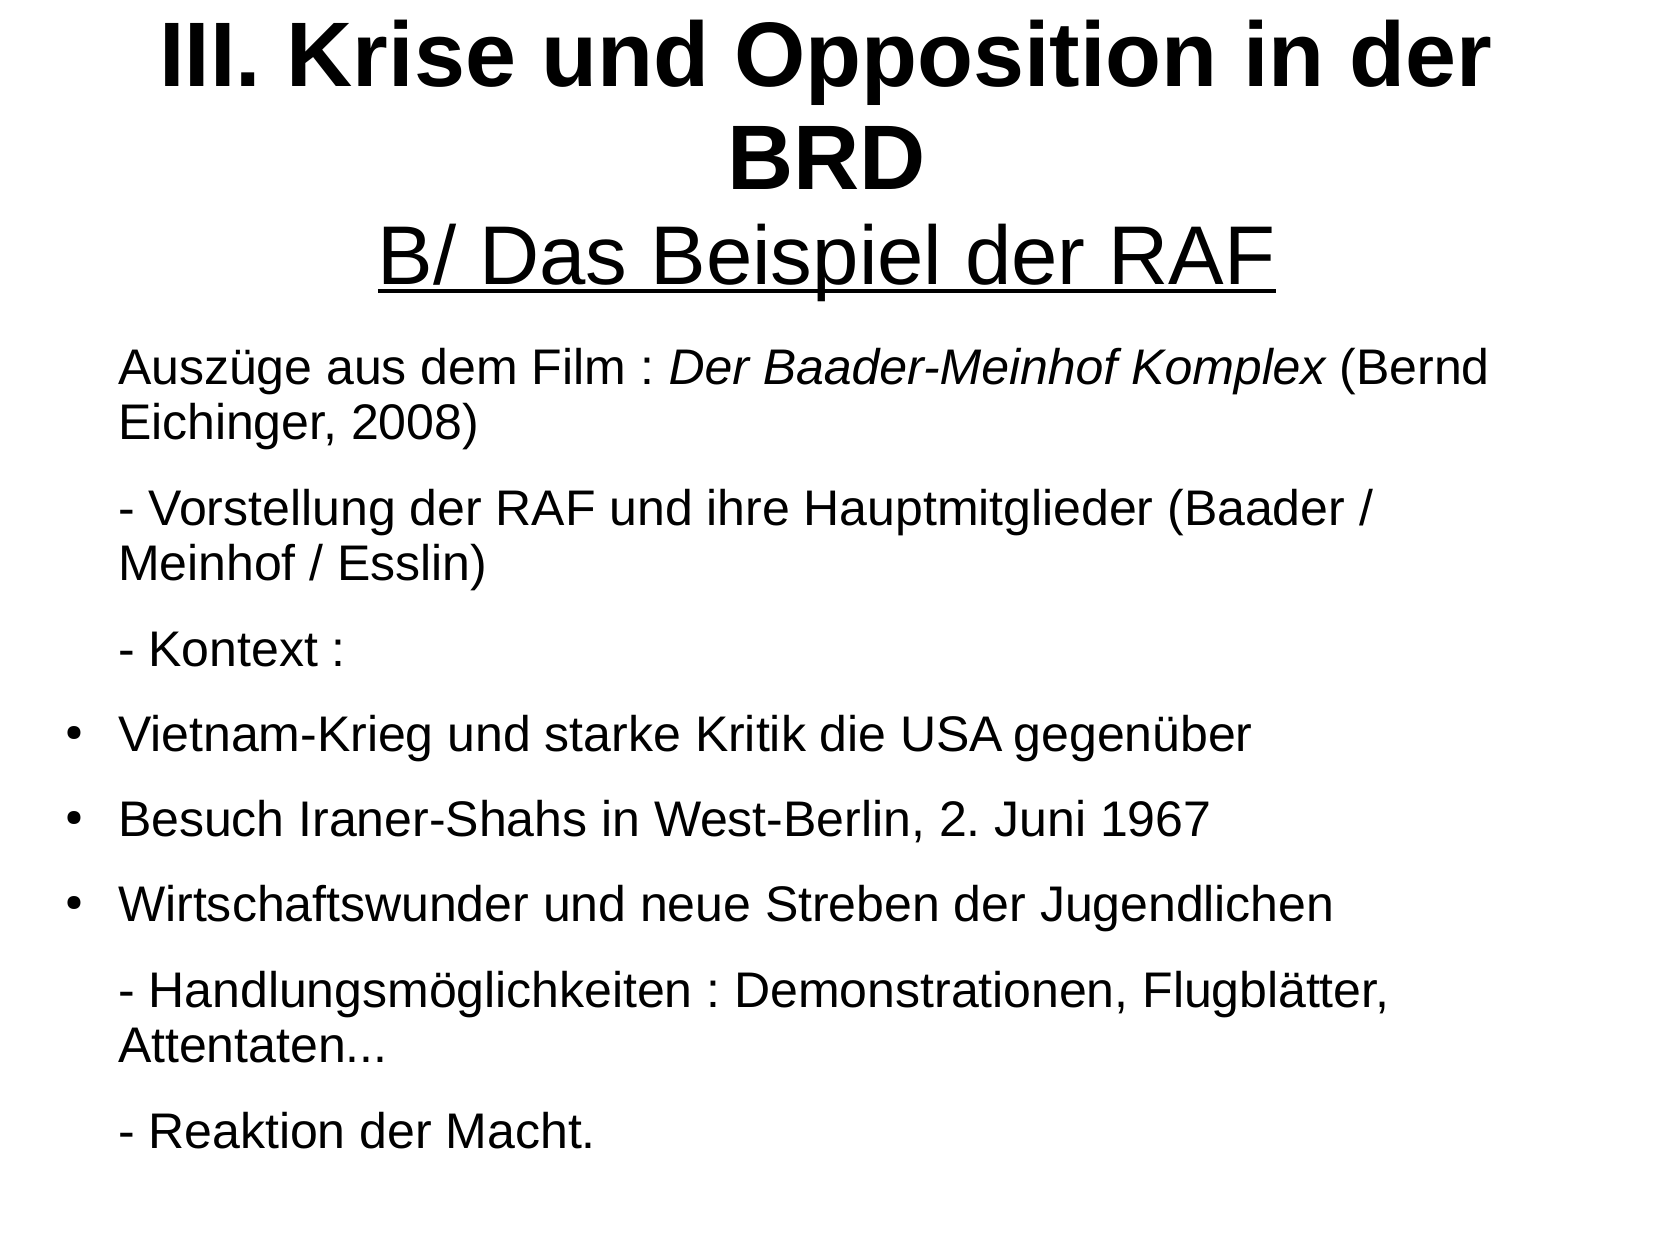

# III. Krise und Opposition in der BRD B/ Das Beispiel der RAF
Auszüge aus dem Film : Der Baader-Meinhof Komplex (Bernd Eichinger, 2008)
- Vorstellung der RAF und ihre Hauptmitglieder (Baader / Meinhof / Esslin)
- Kontext :
Vietnam-Krieg und starke Kritik die USA gegenüber
Besuch Iraner-Shahs in West-Berlin, 2. Juni 1967
Wirtschaftswunder und neue Streben der Jugendlichen
- Handlungsmöglichkeiten : Demonstrationen, Flugblätter, Attentaten...
- Reaktion der Macht.